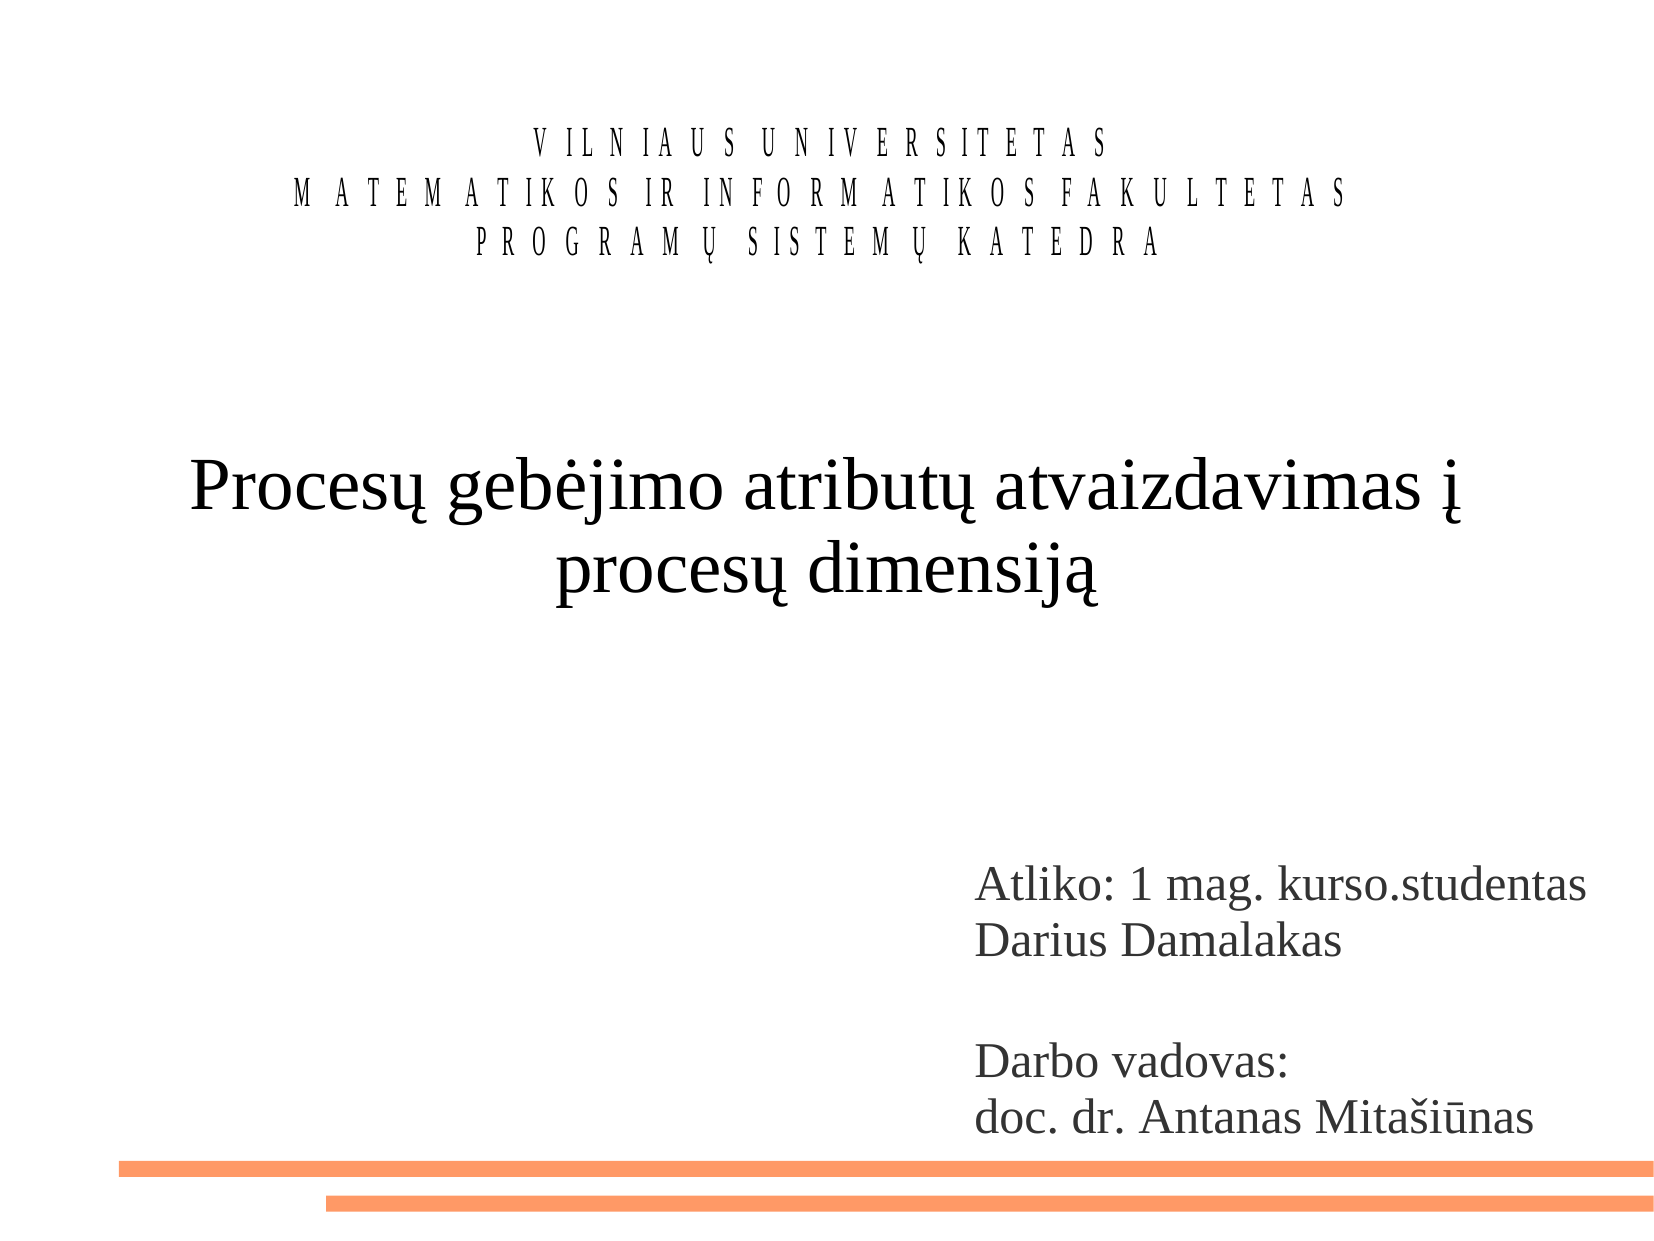

Procesų gebėjimo atributų atvaizdavimas į procesų dimensiją
Atliko: 1 mag. kurso.studentas
Darius Damalakas
Darbo vadovas:
doc. dr. Antanas Mitašiūnas